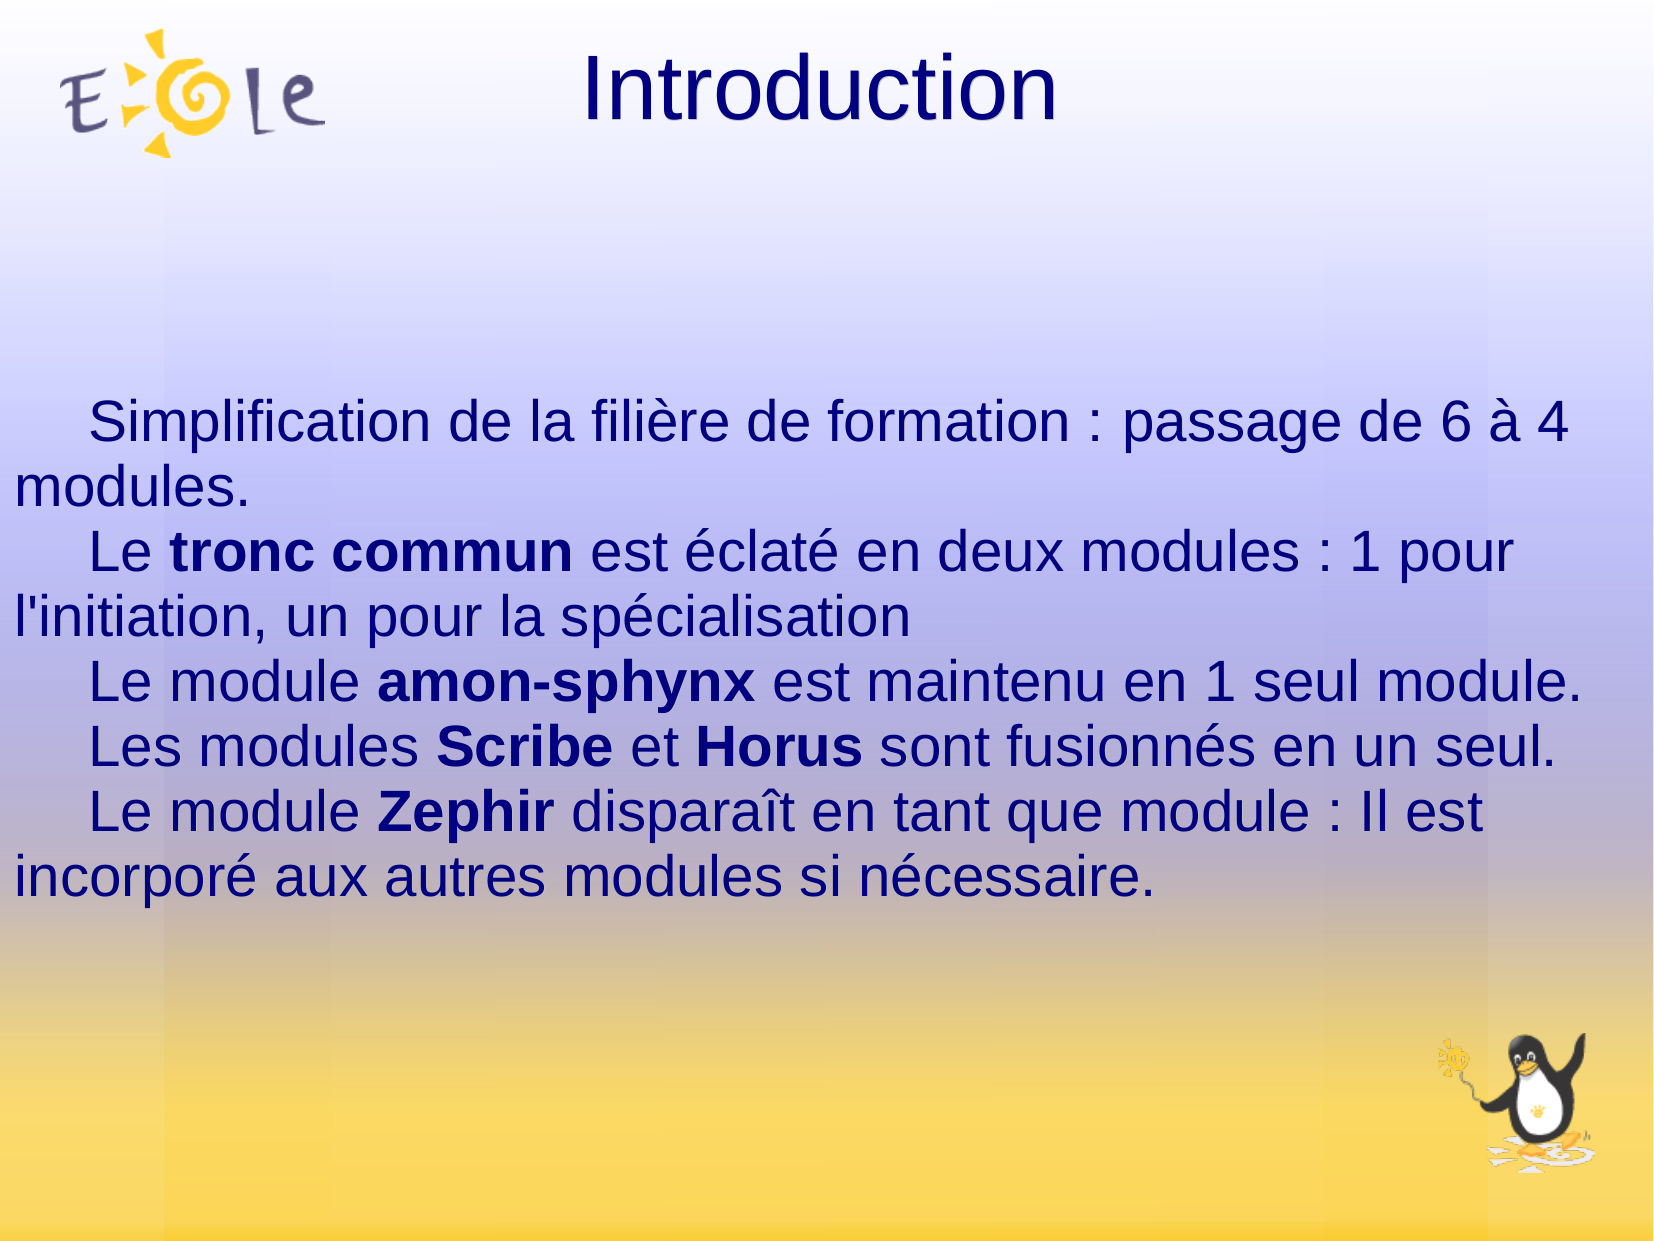

Introduction
	Simplification de la filière de formation :	passage de 6 à 4 modules.
	Le tronc commun est éclaté en deux modules : 1 pour l'initiation, un pour la spécialisation
	Le module amon-sphynx est maintenu en 1 seul module.
	Les modules Scribe et Horus sont fusionnés en un seul.
	Le module Zephir disparaît en tant que module : Il est incorporé aux autres modules si nécessaire.